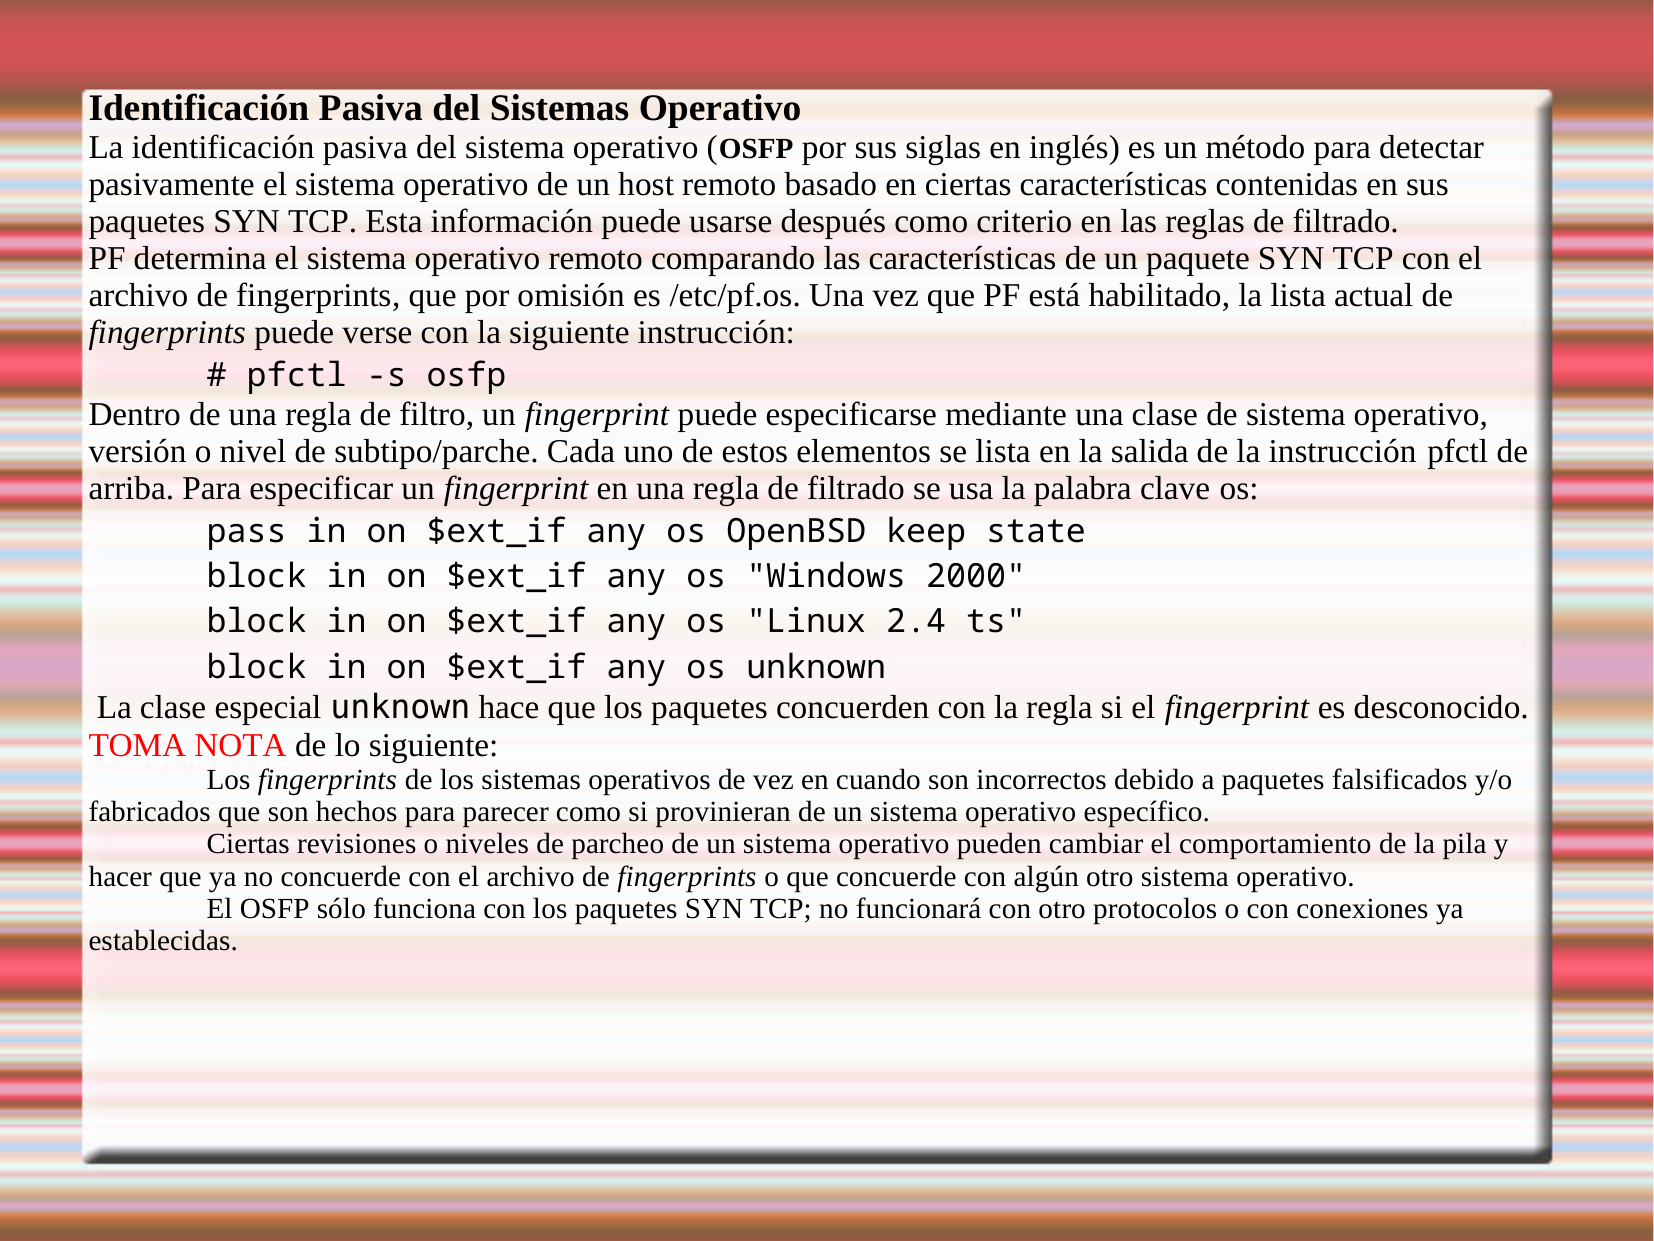

Identificación Pasiva del Sistemas Operativo
La identificación pasiva del sistema operativo (OSFP por sus siglas en inglés) es un método para detectar pasivamente el sistema operativo de un host remoto basado en ciertas características contenidas en sus paquetes SYN TCP. Esta información puede usarse después como criterio en las reglas de filtrado.
PF determina el sistema operativo remoto comparando las características de un paquete SYN TCP con el archivo de fingerprints, que por omisión es /etc/pf.os. Una vez que PF está habilitado, la lista actual de fingerprints puede verse con la siguiente instrucción:
	# pfctl -s osfp
Dentro de una regla de filtro, un fingerprint puede especificarse mediante una clase de sistema operativo, versión o nivel de subtipo/parche. Cada uno de estos elementos se lista en la salida de la instrucción pfctl de arriba. Para especificar un fingerprint en una regla de filtrado se usa la palabra clave os:
	pass in on $ext_if any os OpenBSD keep state
	block in on $ext_if any os "Windows 2000"
	block in on $ext_if any os "Linux 2.4 ts"
	block in on $ext_if any os unknown
 La clase especial unknown hace que los paquetes concuerden con la regla si el fingerprint es desconocido.
TOMA NOTA de lo siguiente:
	Los fingerprints de los sistemas operativos de vez en cuando son incorrectos debido a paquetes falsificados y/o fabricados que son hechos para parecer como si provinieran de un sistema operativo específico.
	Ciertas revisiones o niveles de parcheo de un sistema operativo pueden cambiar el comportamiento de la pila y hacer que ya no concuerde con el archivo de fingerprints o que concuerde con algún otro sistema operativo.
	El OSFP sólo funciona con los paquetes SYN TCP; no funcionará con otro protocolos o con conexiones ya establecidas.